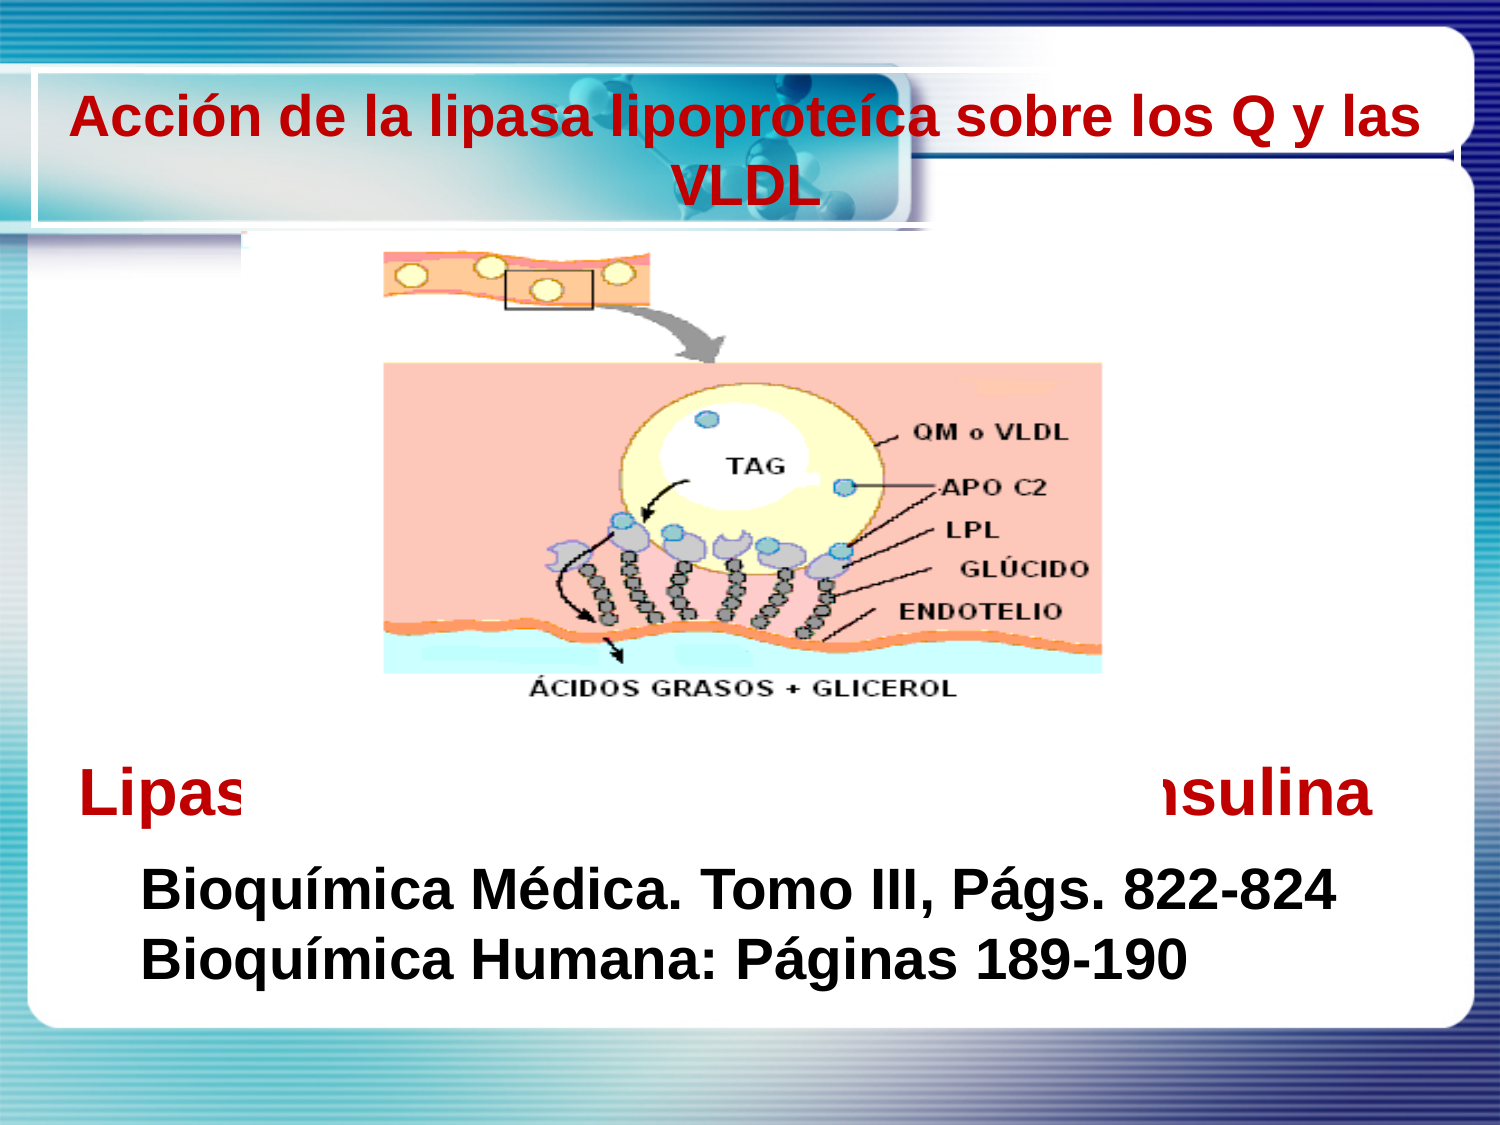

Acción de la lipasa lipoproteíca sobre los Q y las VLDL
TAG
Ácidos grasos + glicerol
Lipasa lipoprotéica inducida por insulina
Bioquímica Médica. Tomo III, Págs. 822-824
Bioquímica Humana: Páginas 189-190